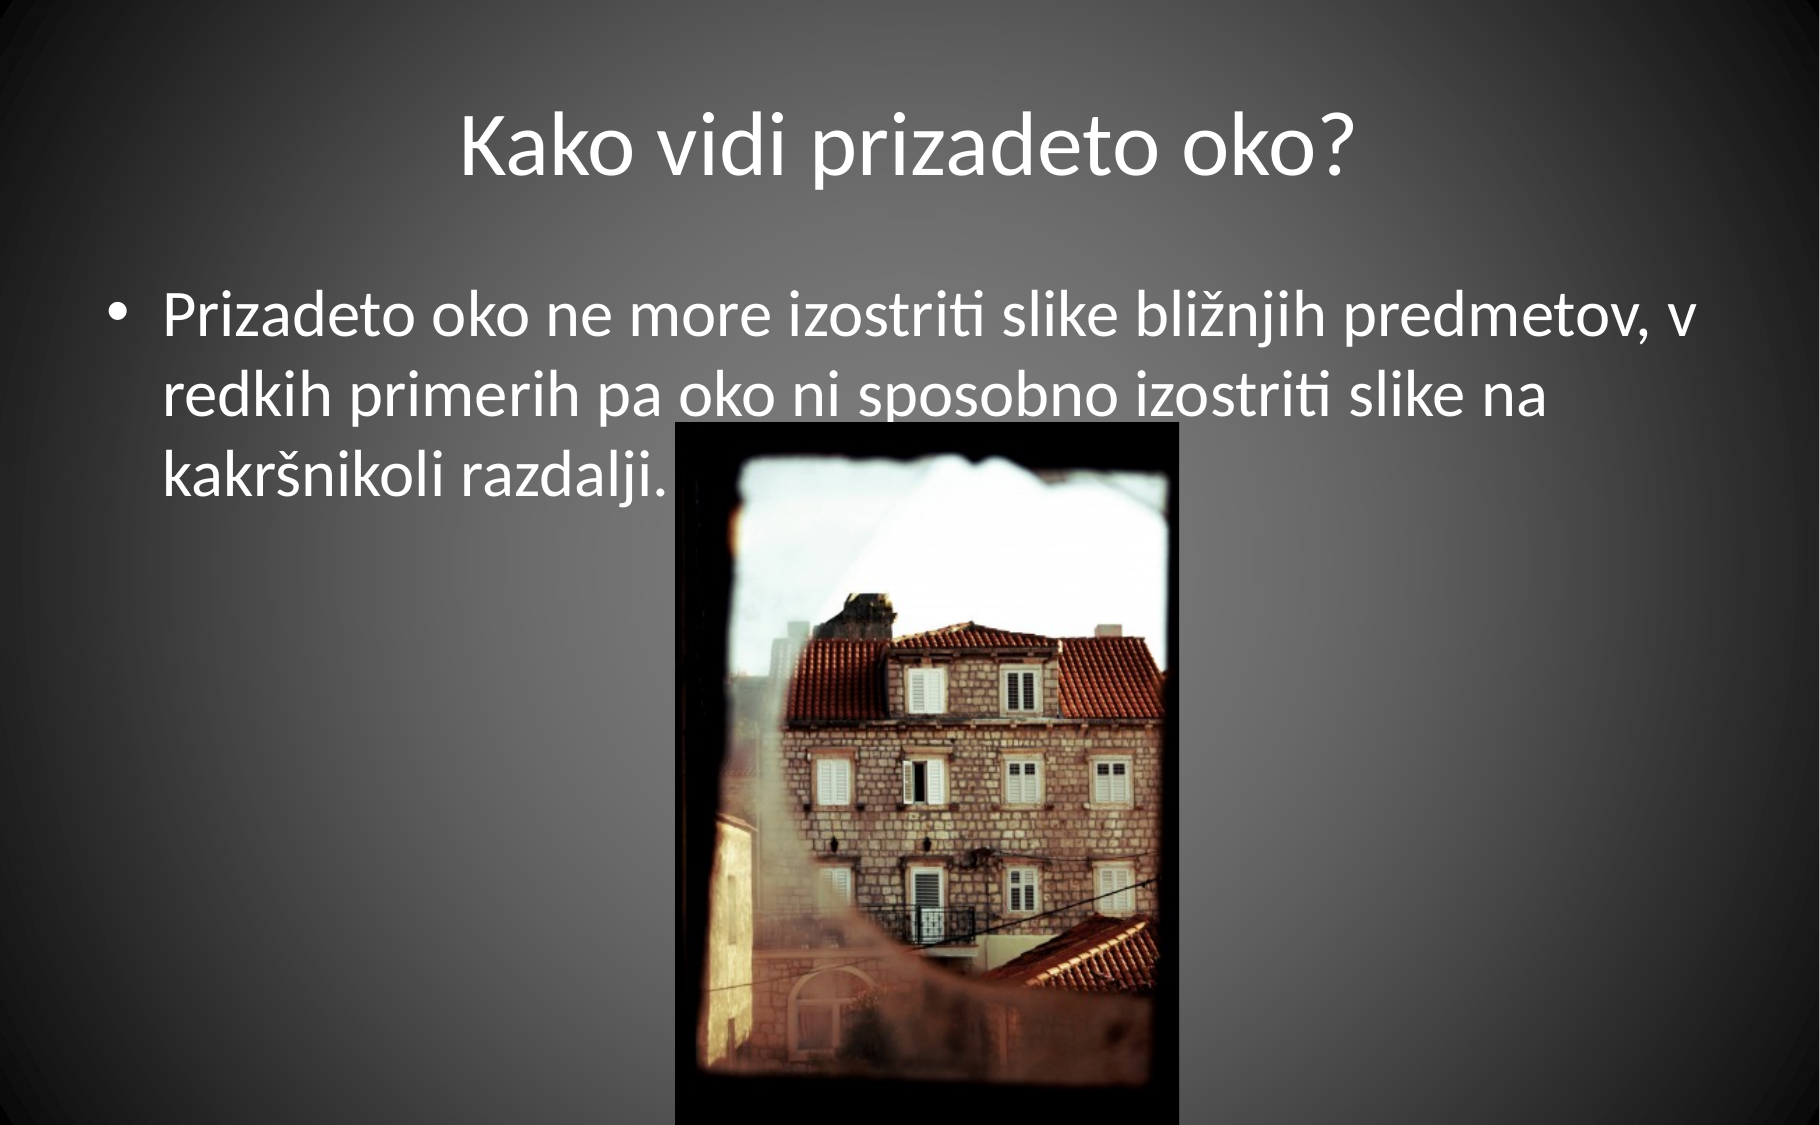

# Kako vidi prizadeto oko?
Prizadeto oko ne more izostriti slike bližnjih predmetov, v redkih primerih pa oko ni sposobno izostriti slike na kakršnikoli razdalji.